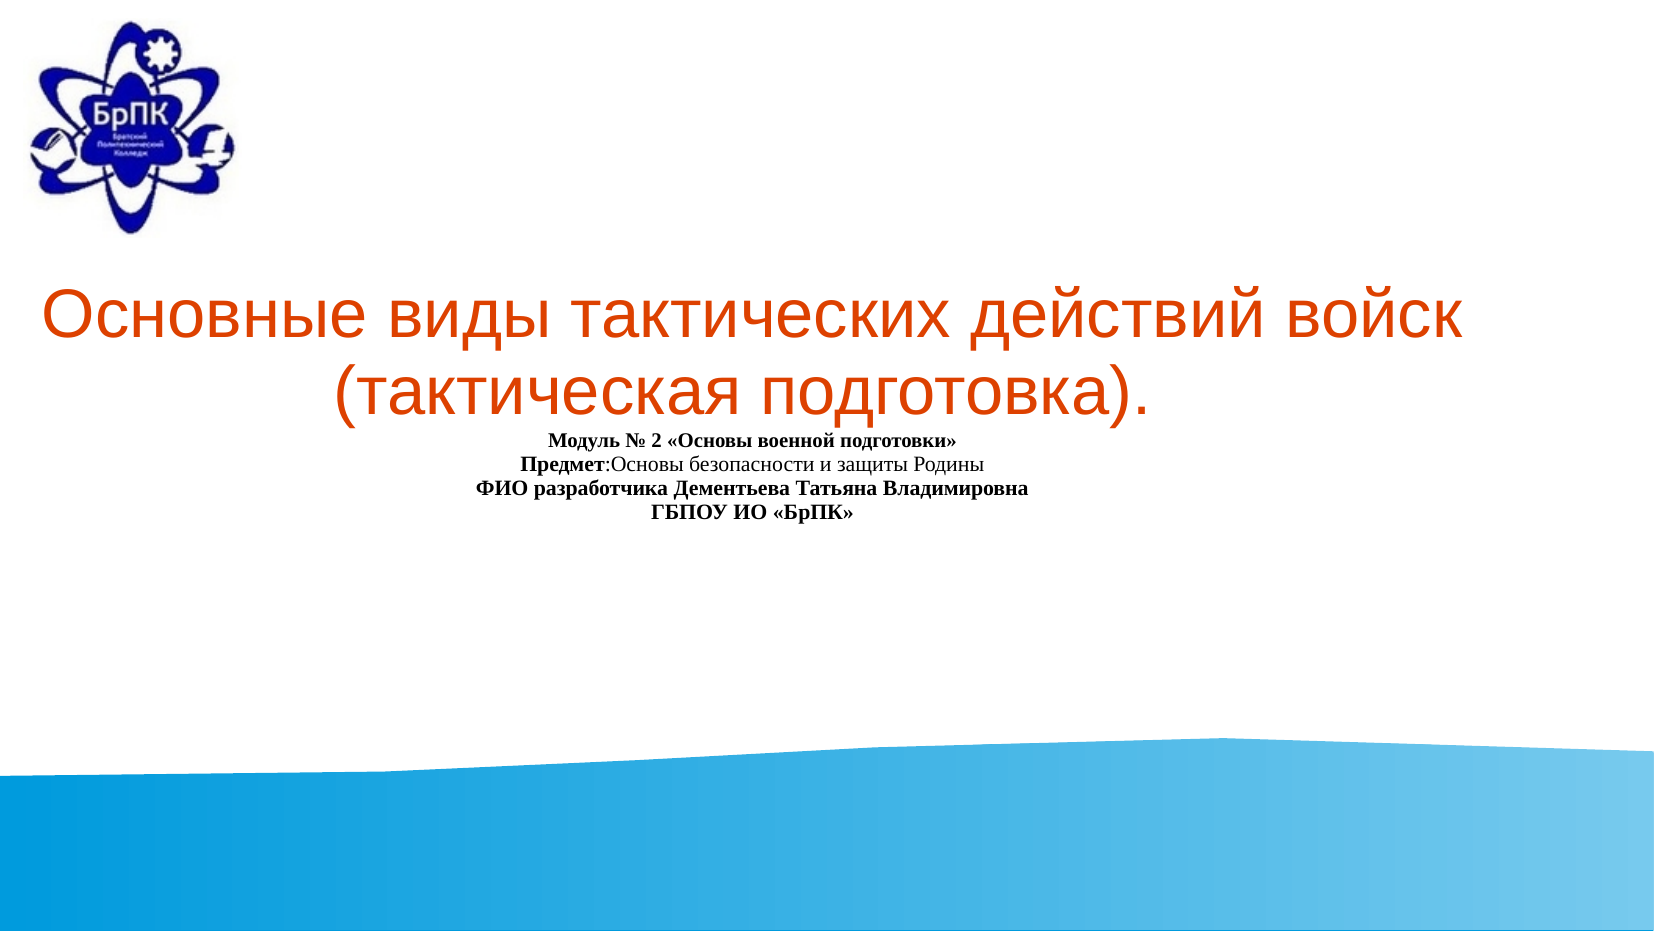

# Основные виды тактических действий войск (тактическая подготовка). Модуль № 2 «Основы военной подготовки» Предмет:Основы безопасности и защиты Родины ФИО разработчика Дементьева Татьяна Владимировна ГБПОУ ИО «БрПК»